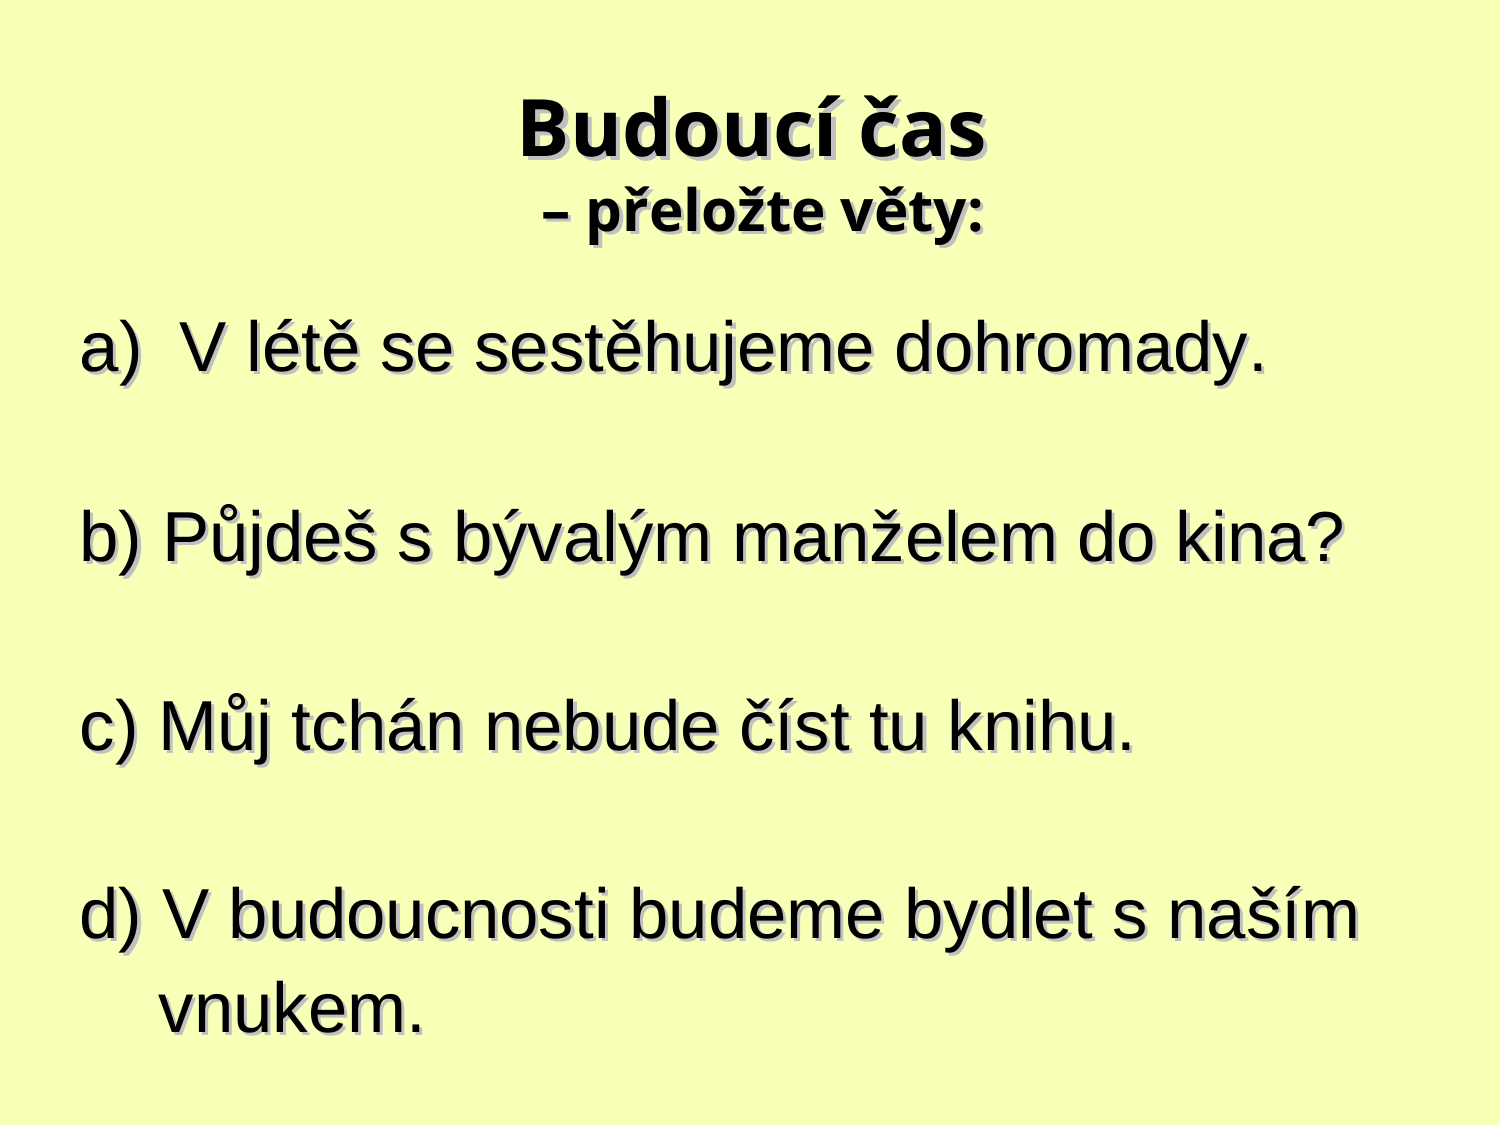

# Budoucí čas – přeložte věty:
V létě se sestěhujeme dohromady.
b) Půjdeš s bývalým manželem do kina?
c) Můj tchán nebude číst tu knihu.
d) V budoucnosti budeme bydlet s naším
 vnukem.